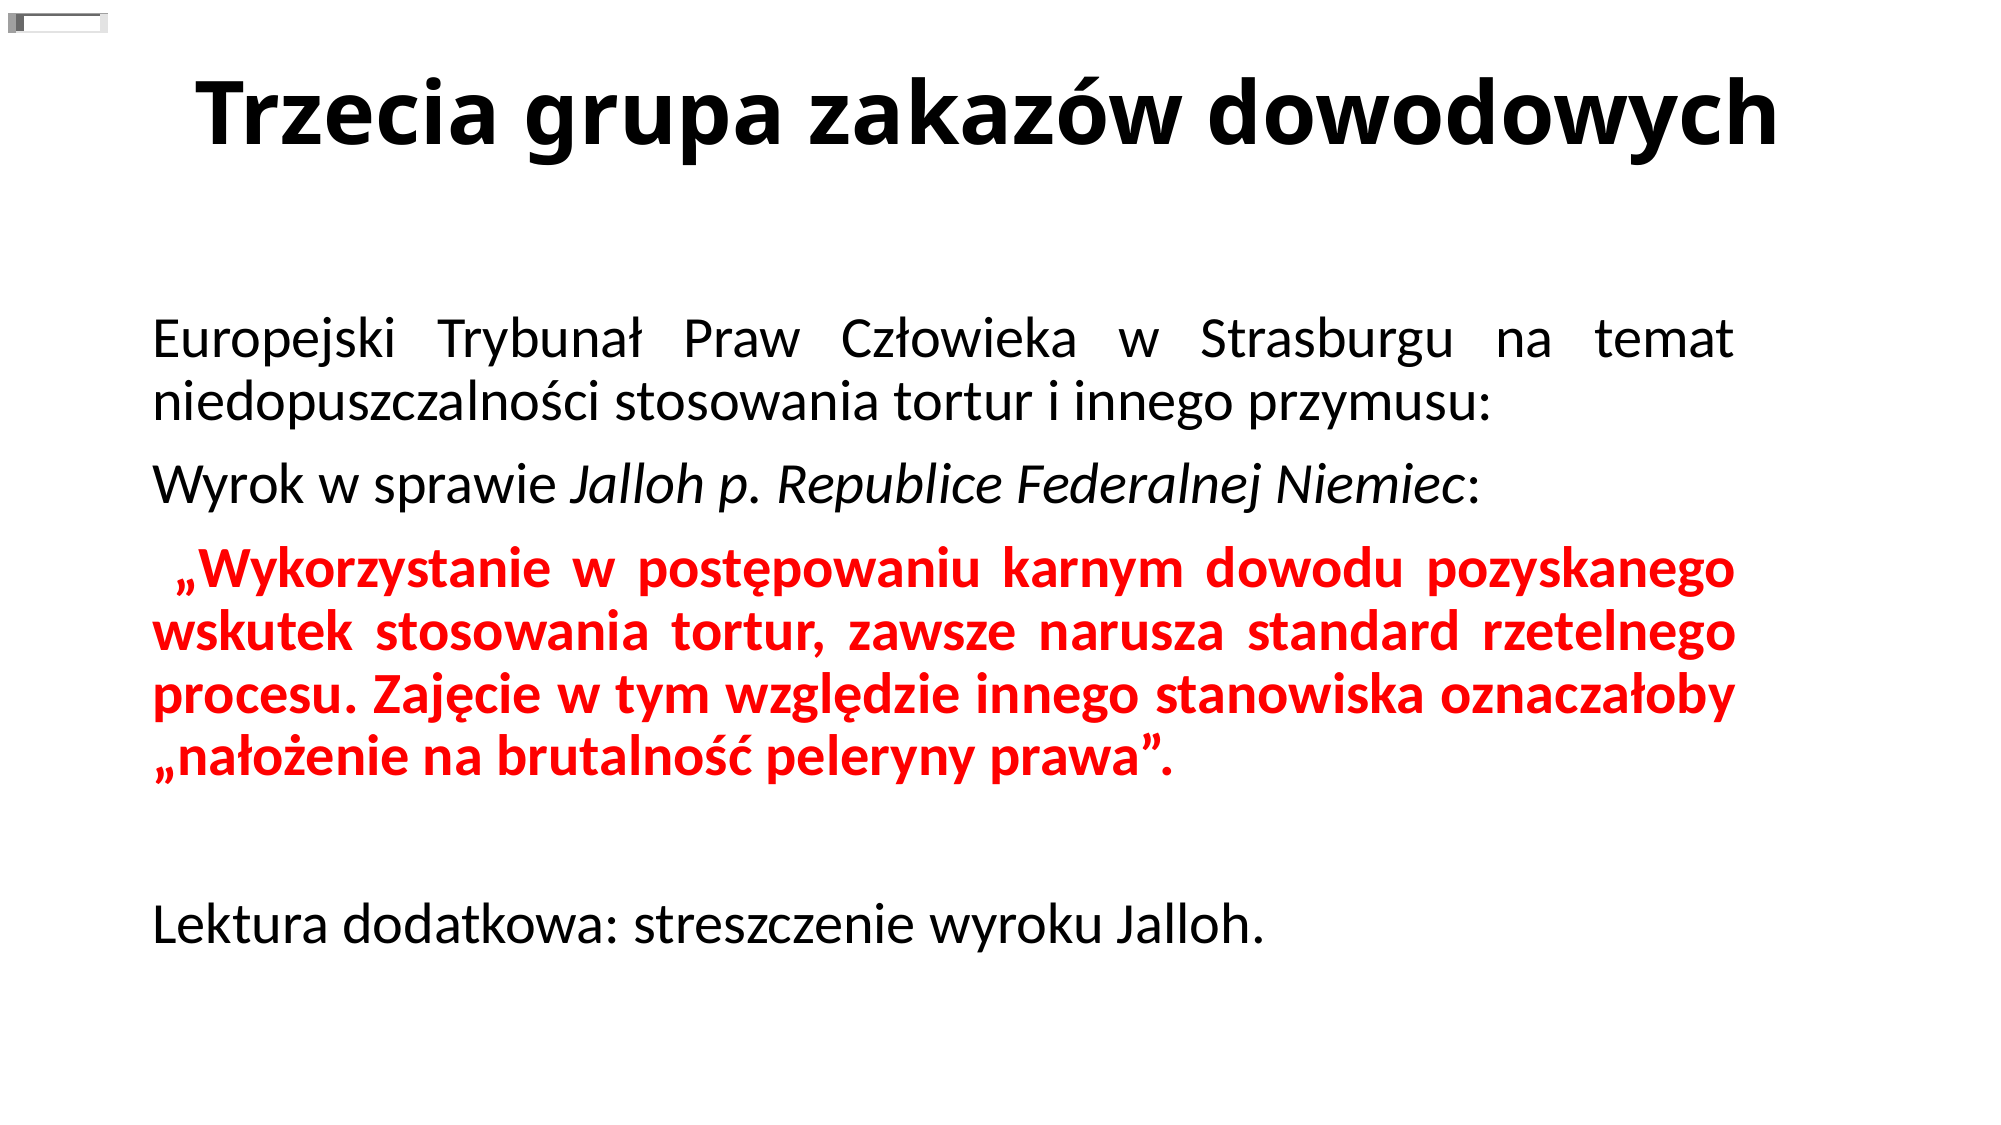

# Trzecia grupa zakazów dowodowych
Europejski Trybunał Praw Człowieka w Strasburgu na temat niedopuszczalności stosowania tortur i innego przymusu:
Wyrok w sprawie Jalloh p. Republice Federalnej Niemiec:
 „Wykorzystanie w postępowaniu karnym dowodu pozyskanego wskutek stosowania tortur, zawsze narusza standard rzetelnego procesu. Zajęcie w tym względzie innego stanowiska oznaczałoby „nałożenie na brutalność peleryny prawa”.
Lektura dodatkowa: streszczenie wyroku Jalloh.